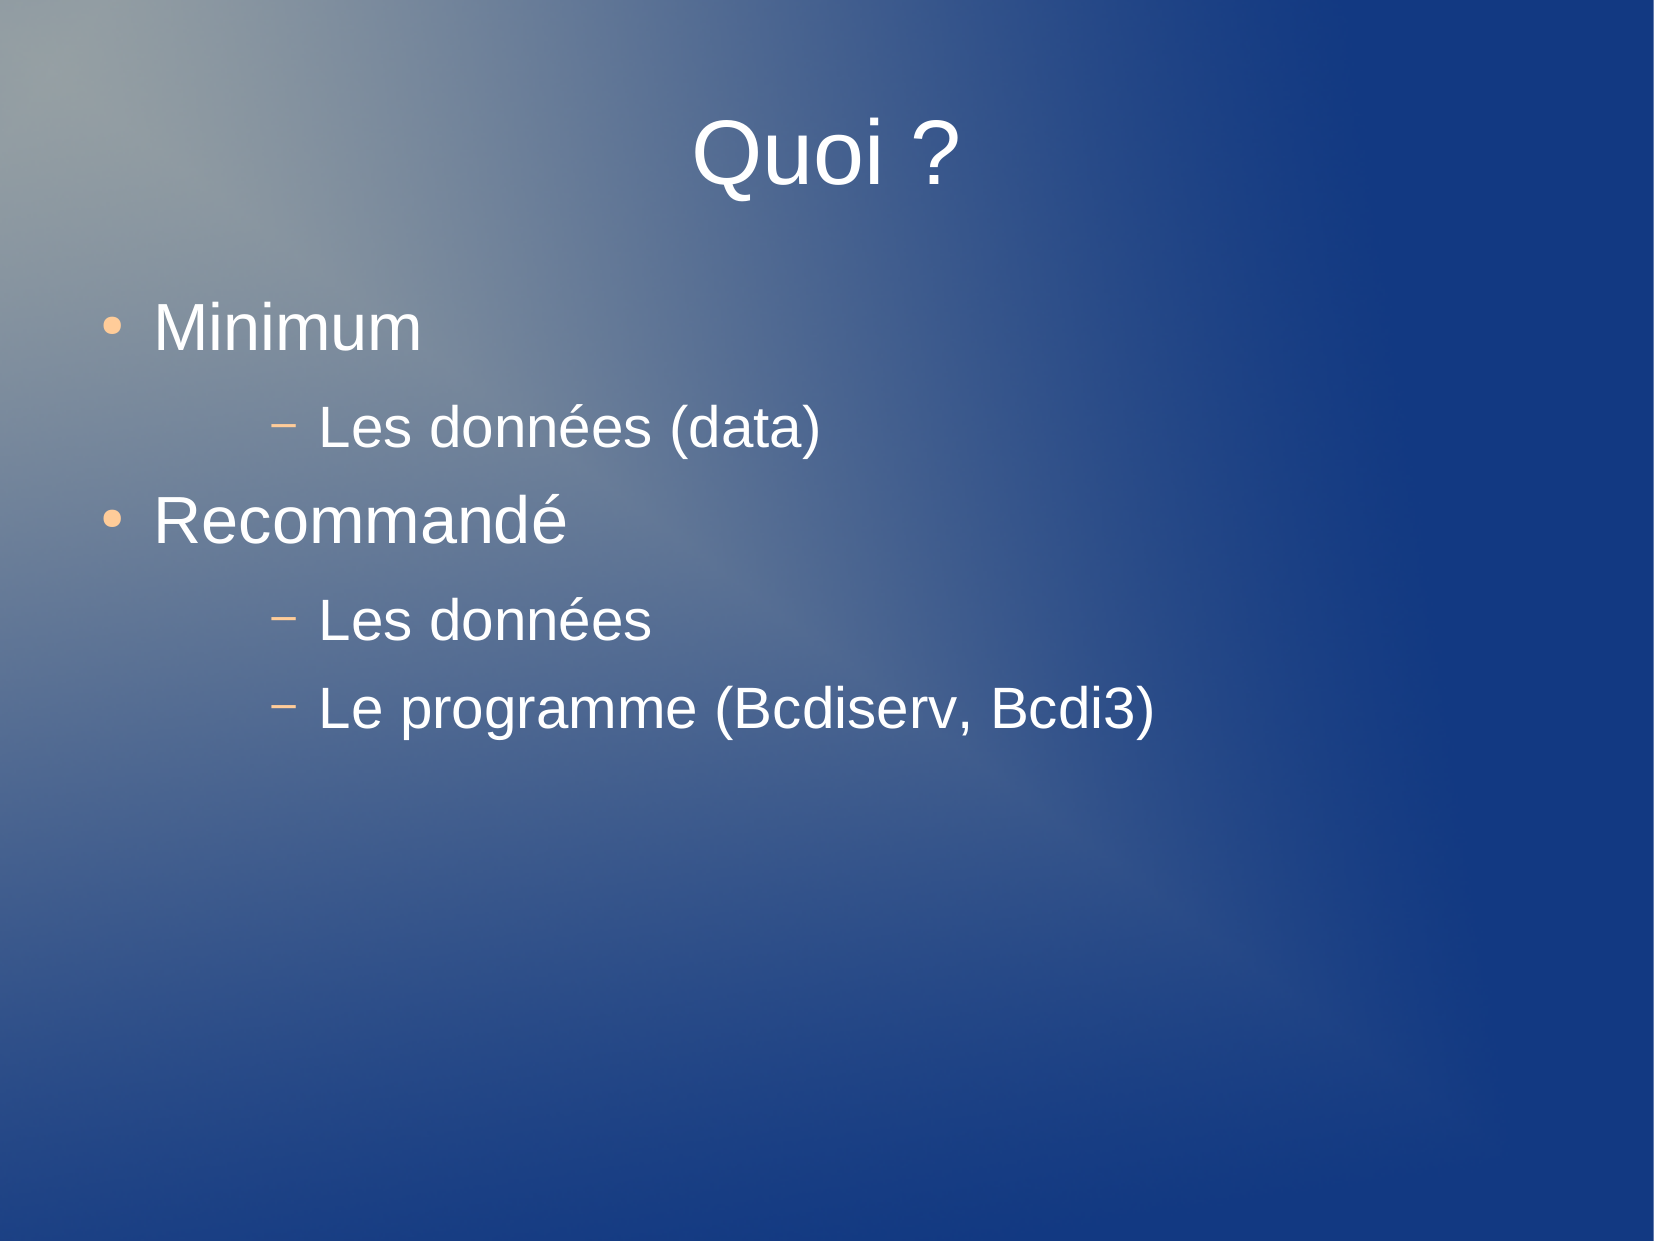

# Quoi ?
Minimum
Les données (data)
Recommandé
Les données
Le programme (Bcdiserv, Bcdi3)